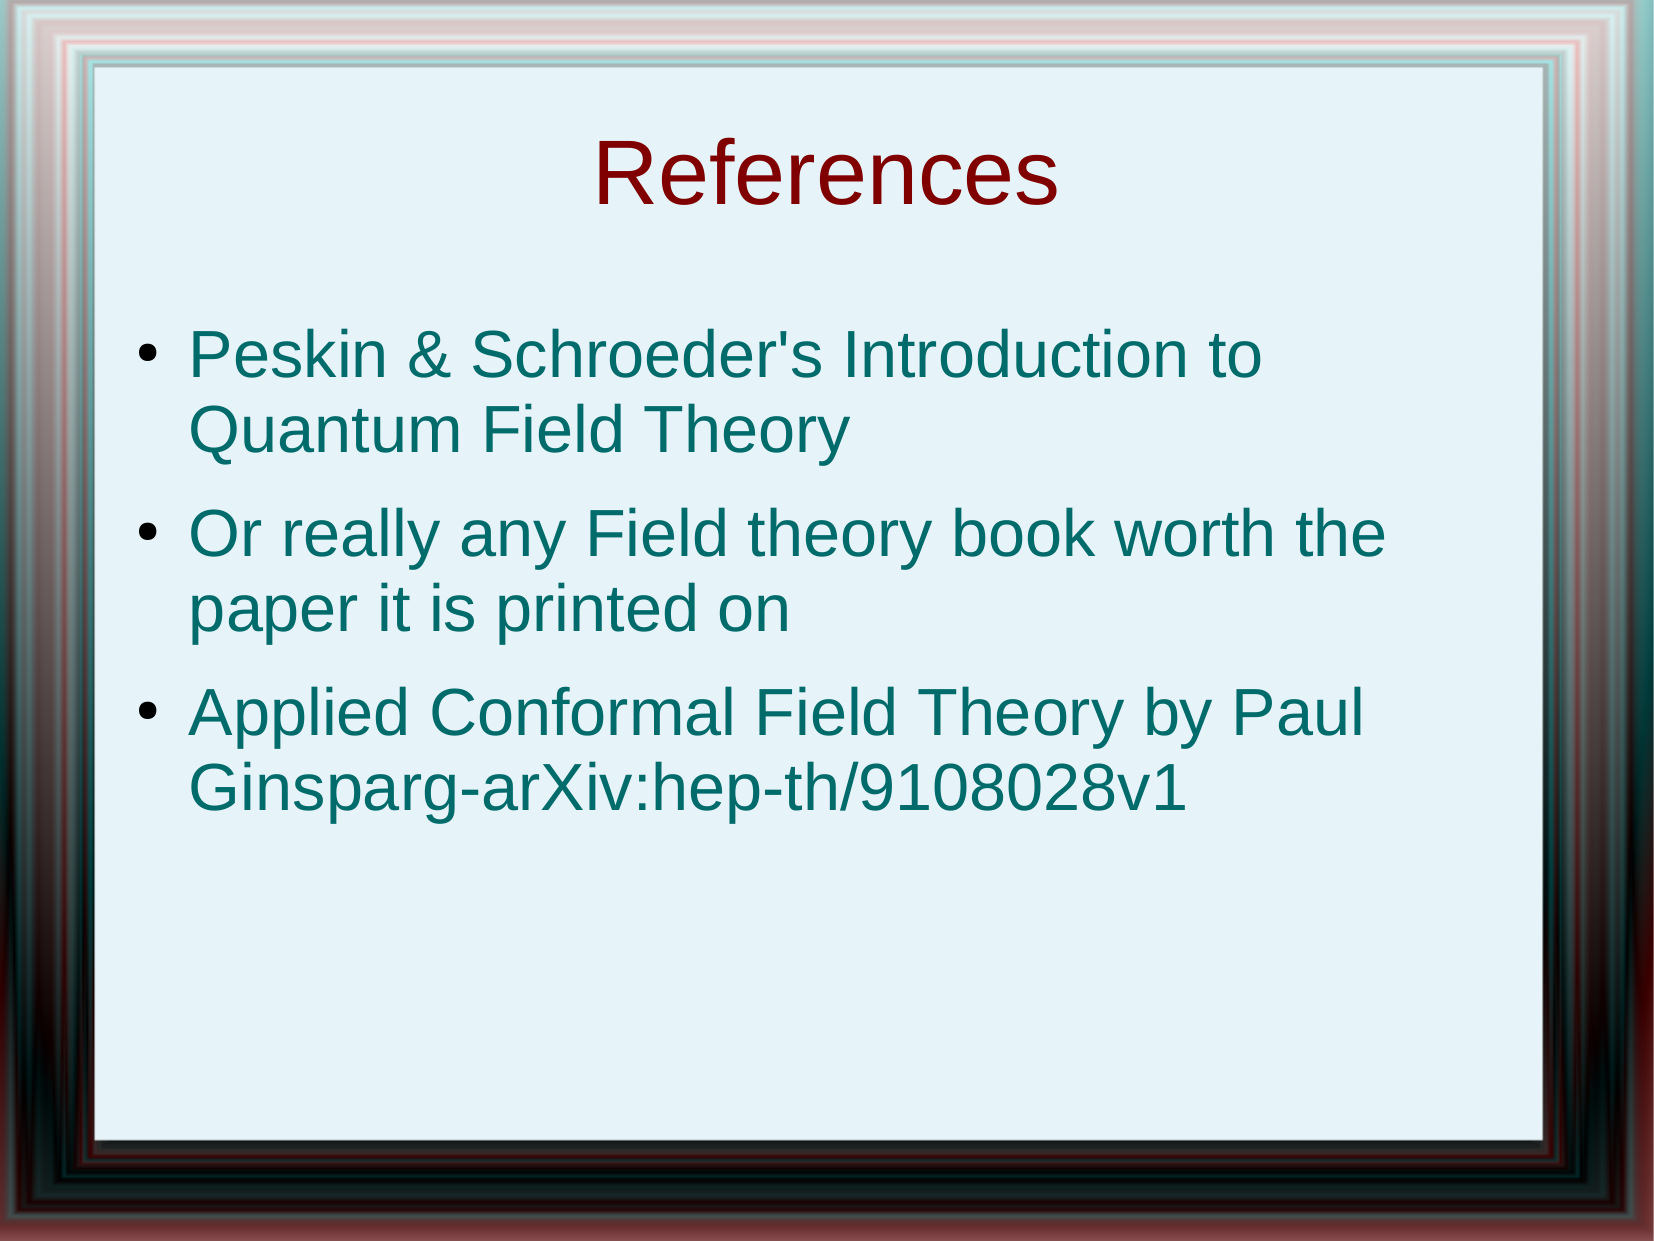

# References
Peskin & Schroeder's Introduction to Quantum Field Theory
Or really any Field theory book worth the paper it is printed on
Applied Conformal Field Theory by Paul Ginsparg-arXiv:hep-th/9108028v1